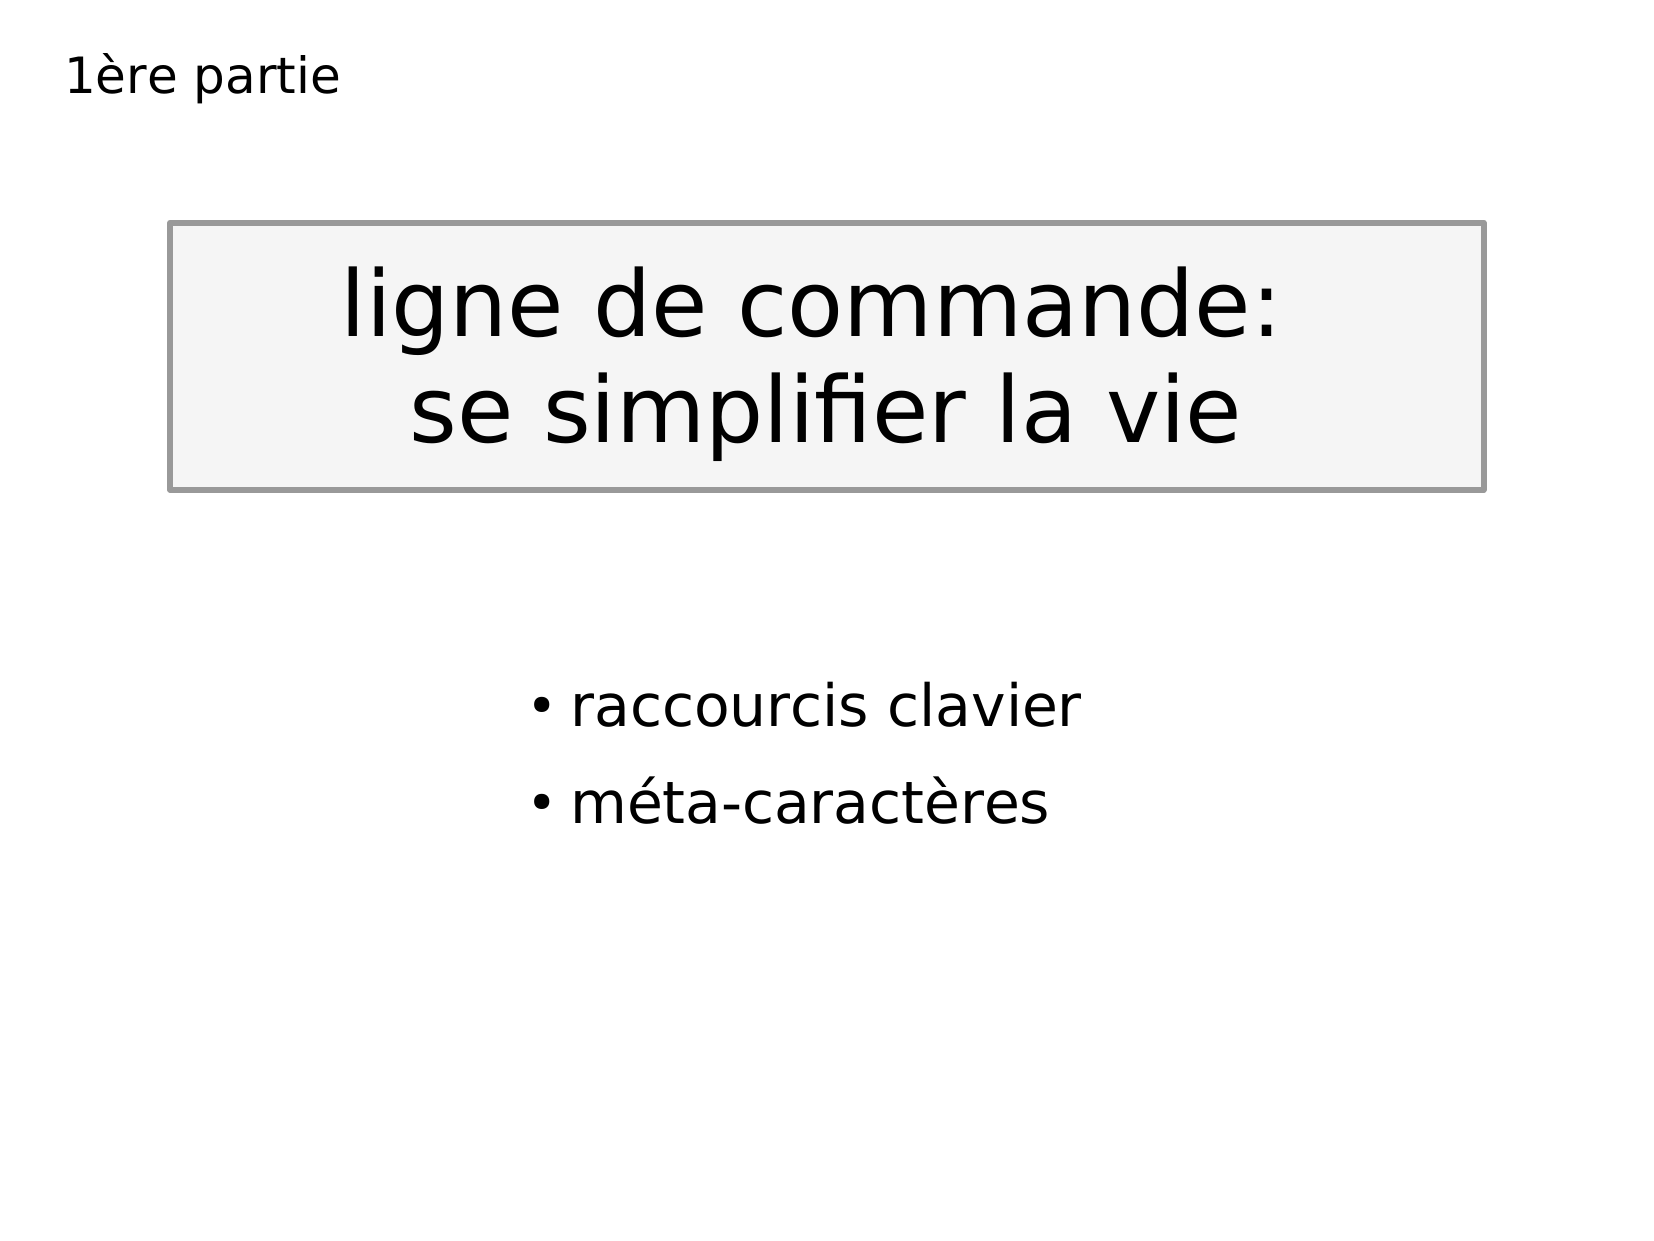

1ère partie
# ligne de commande: se simplifier la vie
 raccourcis clavier
 méta-caractères